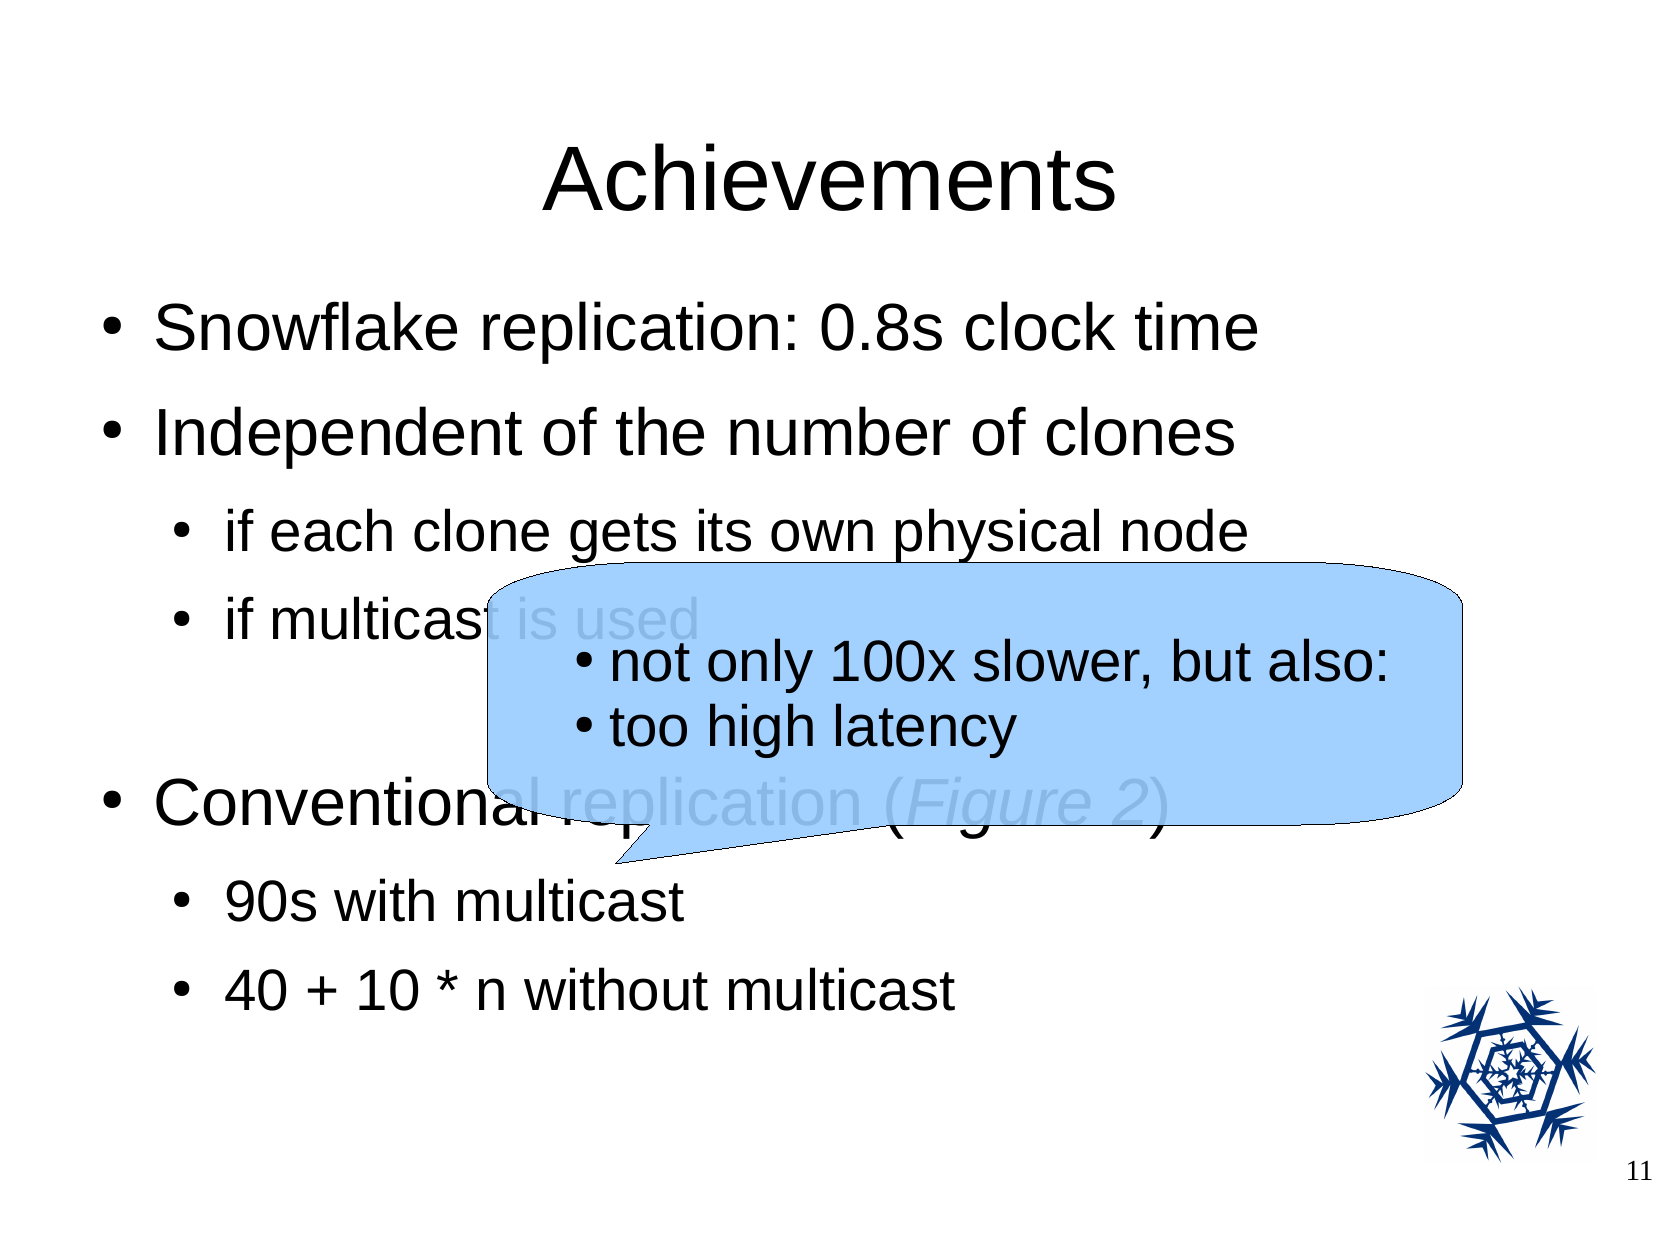

# Achievements
Snowflake replication: 0.8s clock time
Independent of the number of clones
if each clone gets its own physical node
if multicast is used
Conventional replication (Figure 2)
90s with multicast
40 + 10 * n without multicast
not only 100x slower, but also:
too high latency
11